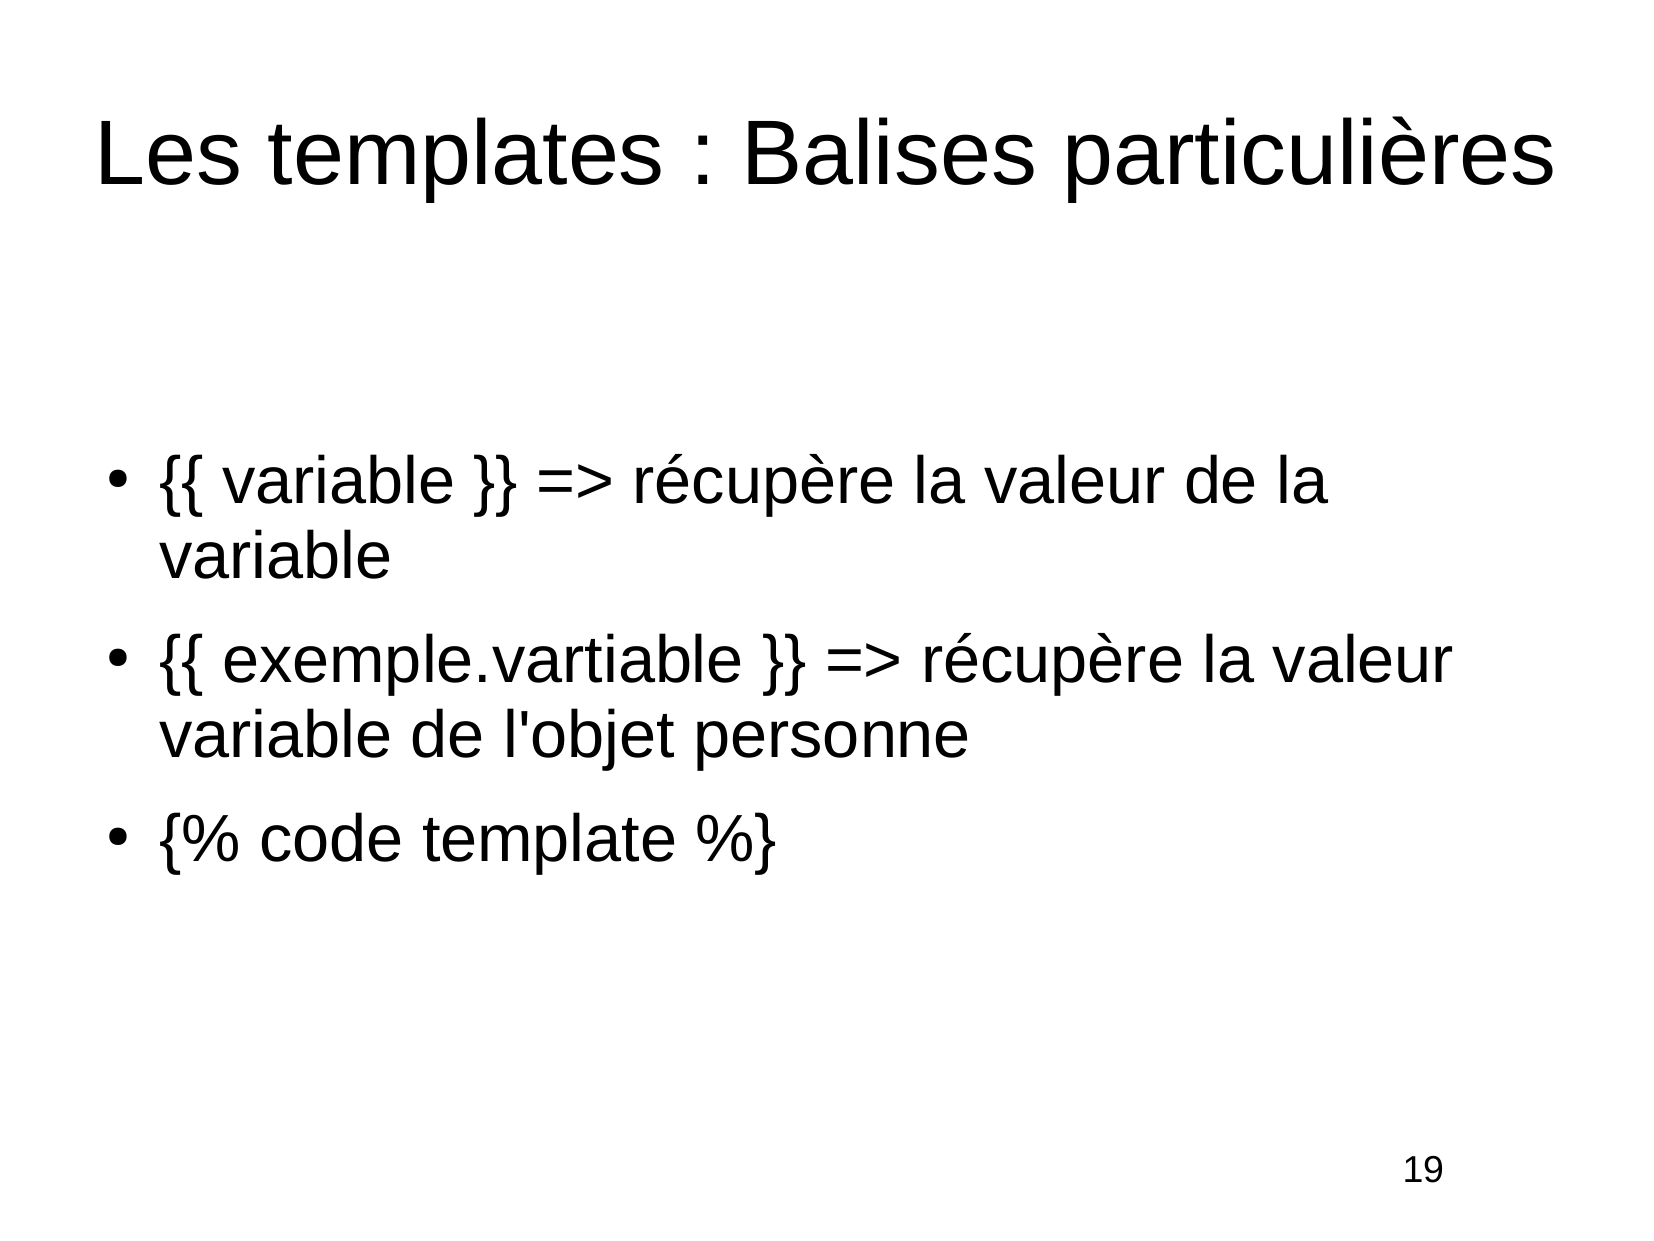

# Les templates : Balises particulières
{{ variable }} => récupère la valeur de la variable
{{ exemple.vartiable }} => récupère la valeur variable de l'objet personne
{% code template %}